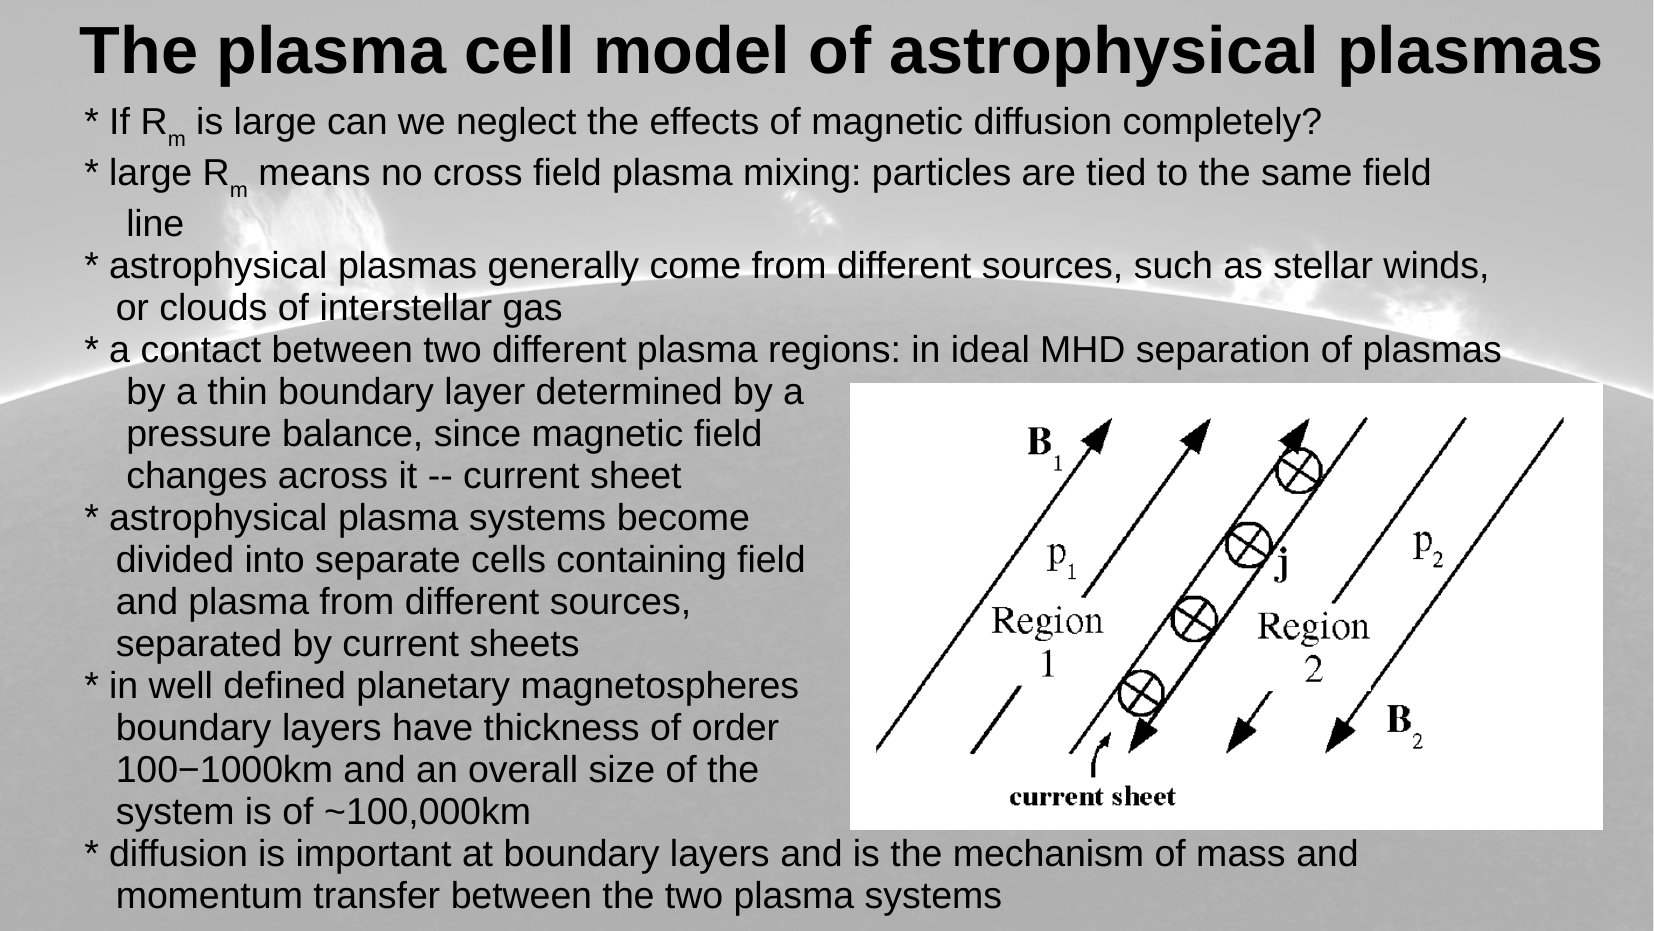

The plasma cell model of astrophysical plasmas
* If Rm is large can we neglect the effects of magnetic diffusion completely?
* large Rm means no cross field plasma mixing: particles are tied to the same field
 line
* astrophysical plasmas generally come from different sources, such as stellar winds,
 or clouds of interstellar gas
* a contact between two different plasma regions: in ideal MHD separation of plasmas
 by a thin boundary layer determined by a
 pressure balance, since magnetic field
 changes across it -- current sheet
* astrophysical plasma systems become
 divided into separate cells containing field
 and plasma from different sources,
 separated by current sheets
* in well defined planetary magnetospheres
 boundary layers have thickness of order
 100−1000km and an overall size of the
 system is of ~100,000km
* diffusion is important at boundary layers and is the mechanism of mass and
 momentum transfer between the two plasma systems